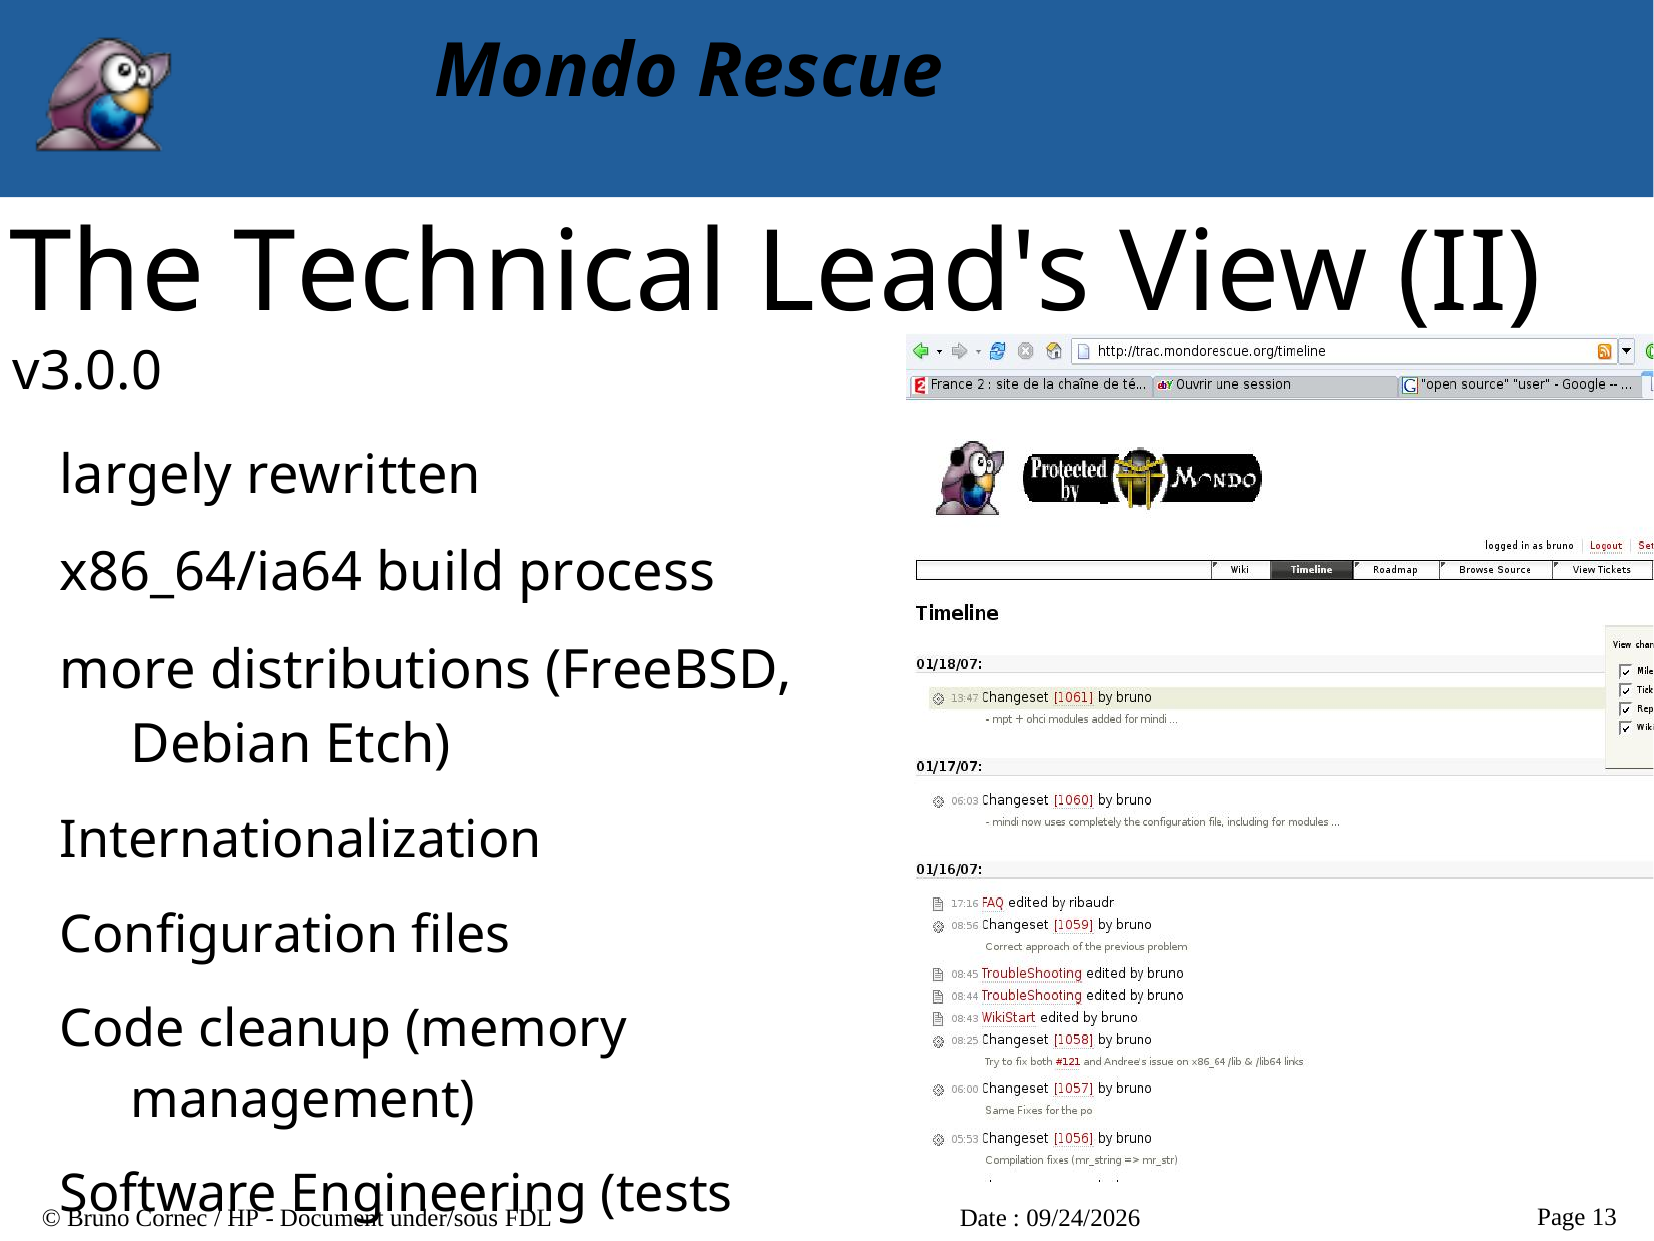

The Technical Lead's View (II)
# v3.0.0
largely rewritten
x86_64/ia64 build process
more distributions (FreeBSD, Debian Etch)
Internationalization
Configuration files
Code cleanup (memory management)
Software Engineering (tests programs, splint, valgrind...)